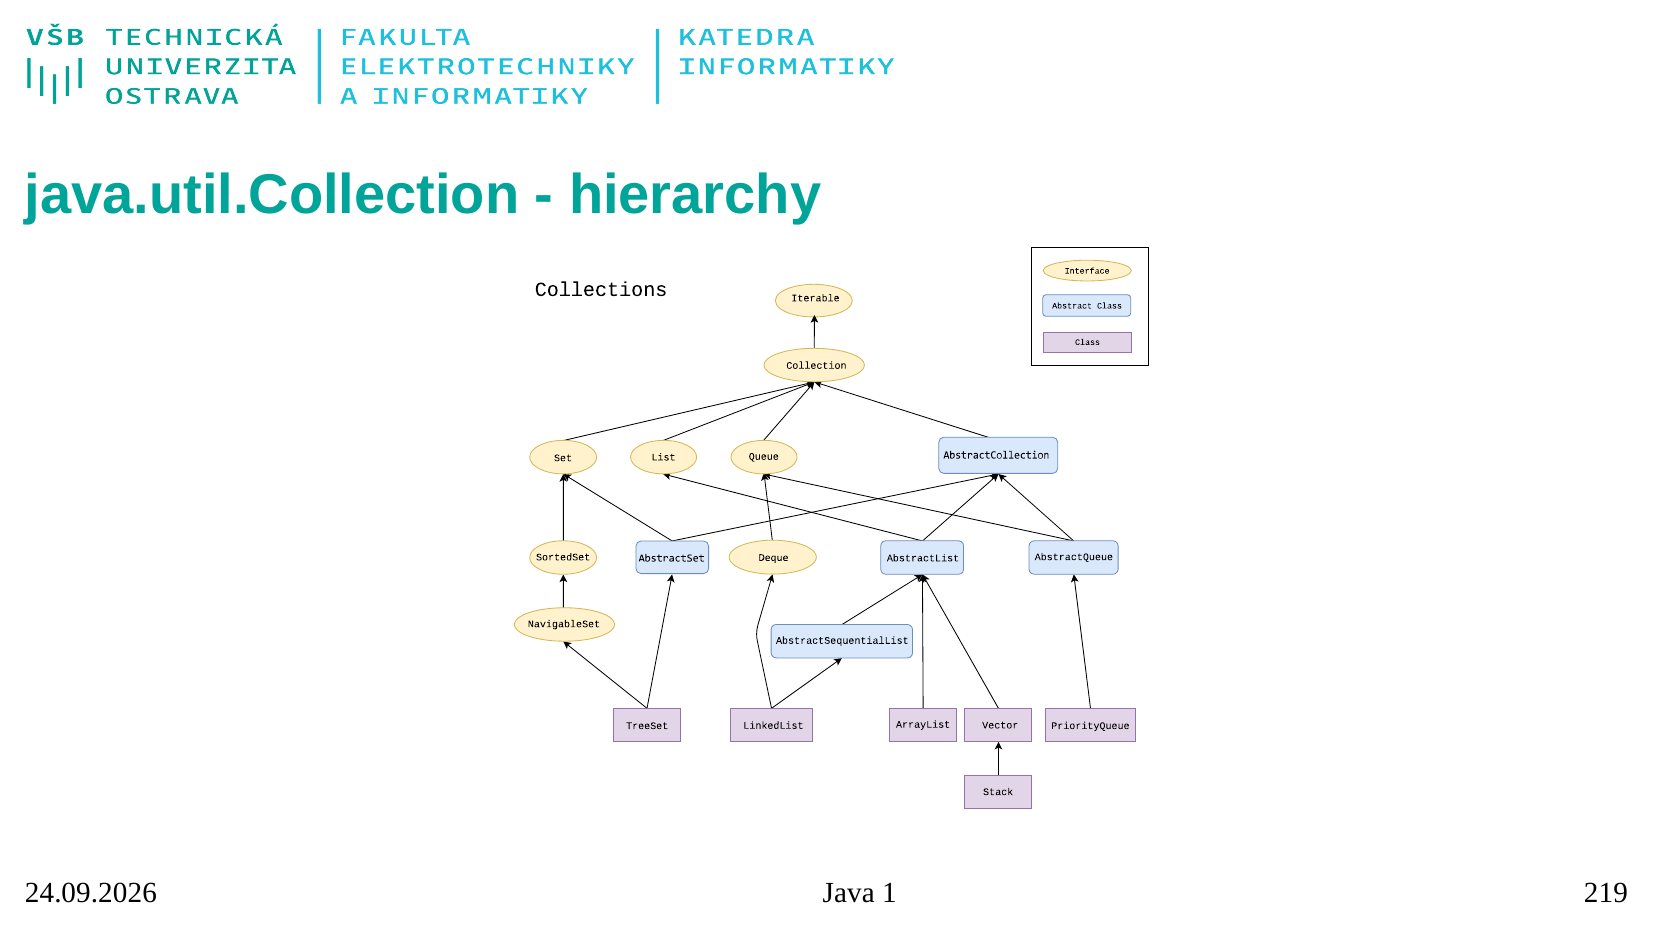

# java.util.Collection - hierarchy
Java 1
219